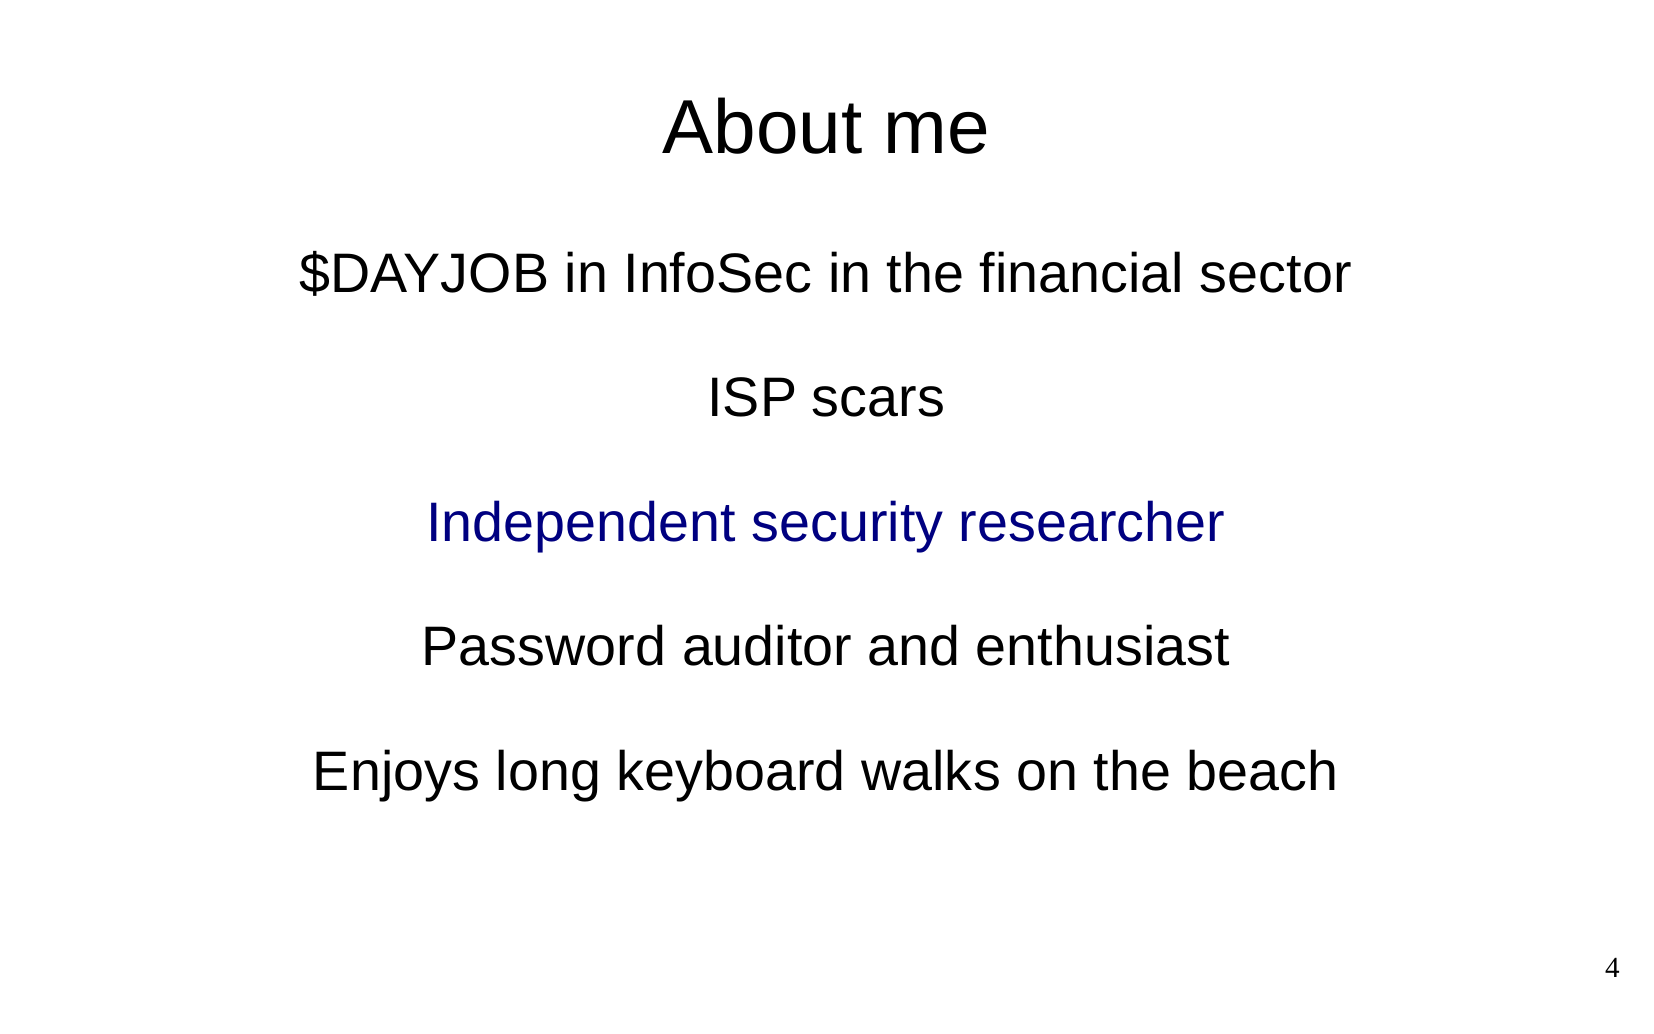

# About me
$DAYJOB in InfoSec in the financial sector
ISP scars
Independent security researcher
Password auditor and enthusiast
Enjoys long keyboard walks on the beach